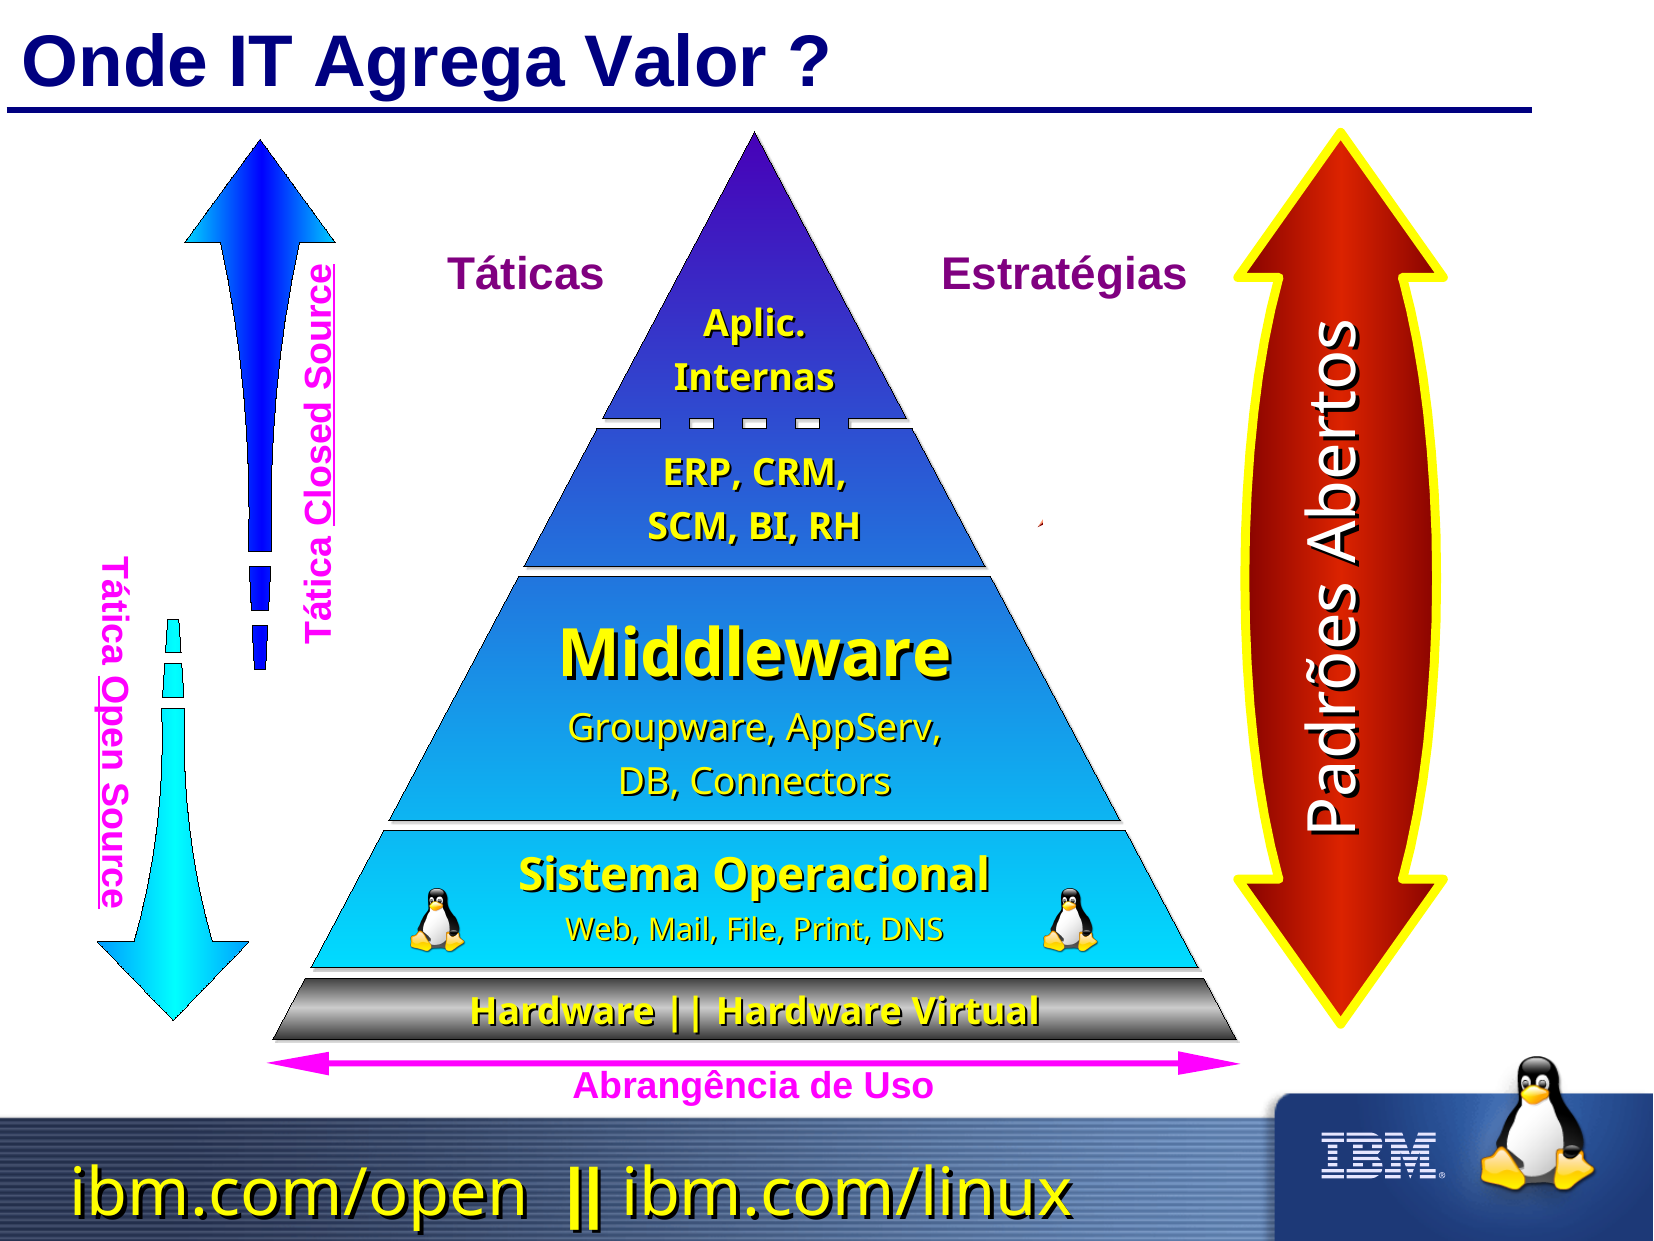

Onde IT Agrega Valor ?
Estratégias
Padrões Abertos
Tática Closed Source
Táticas
Tática Open Source
Desenvolvedores
Maturidade
Usuários
Suporte
Aplic.
Internas
ERP, CRM,
SCM, BI, RH
Middleware
Groupware, AppServ,
DB, Connectors
Sistema Operacional
Web, Mail, File, Print, DNS
Hardware || Hardware Virtual
Abrangência de Uso